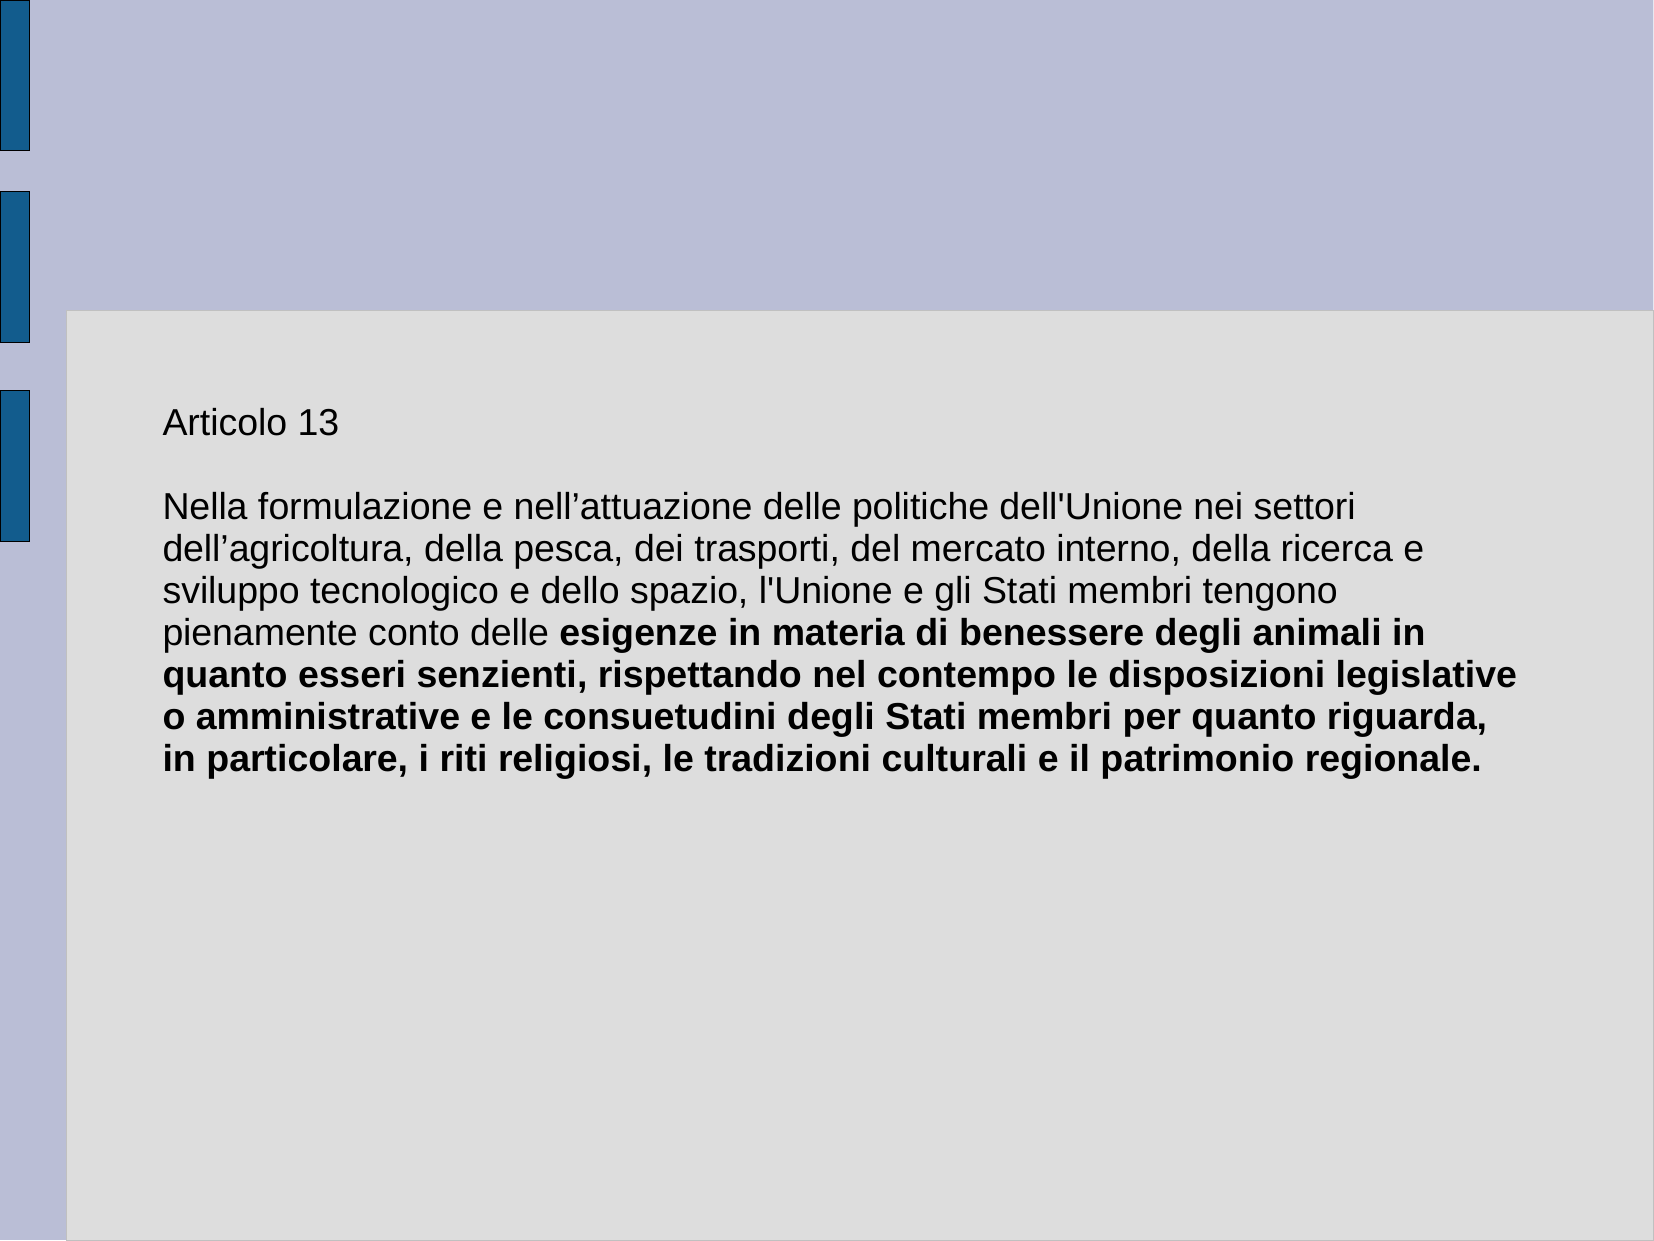

Articolo 13
Nella formulazione e nell’attuazione delle politiche dell'Unione nei settori dell’agricoltura, della pesca, dei trasporti, del mercato interno, della ricerca e sviluppo tecnologico e dello spazio, l'Unione e gli Stati membri tengono pienamente conto delle esigenze in materia di benessere degli animali in quanto esseri senzienti, rispettando nel contempo le disposizioni legislative o amministrative e le consuetudini degli Stati membri per quanto riguarda, in particolare, i riti religiosi, le tradizioni culturali e il patrimonio regionale.